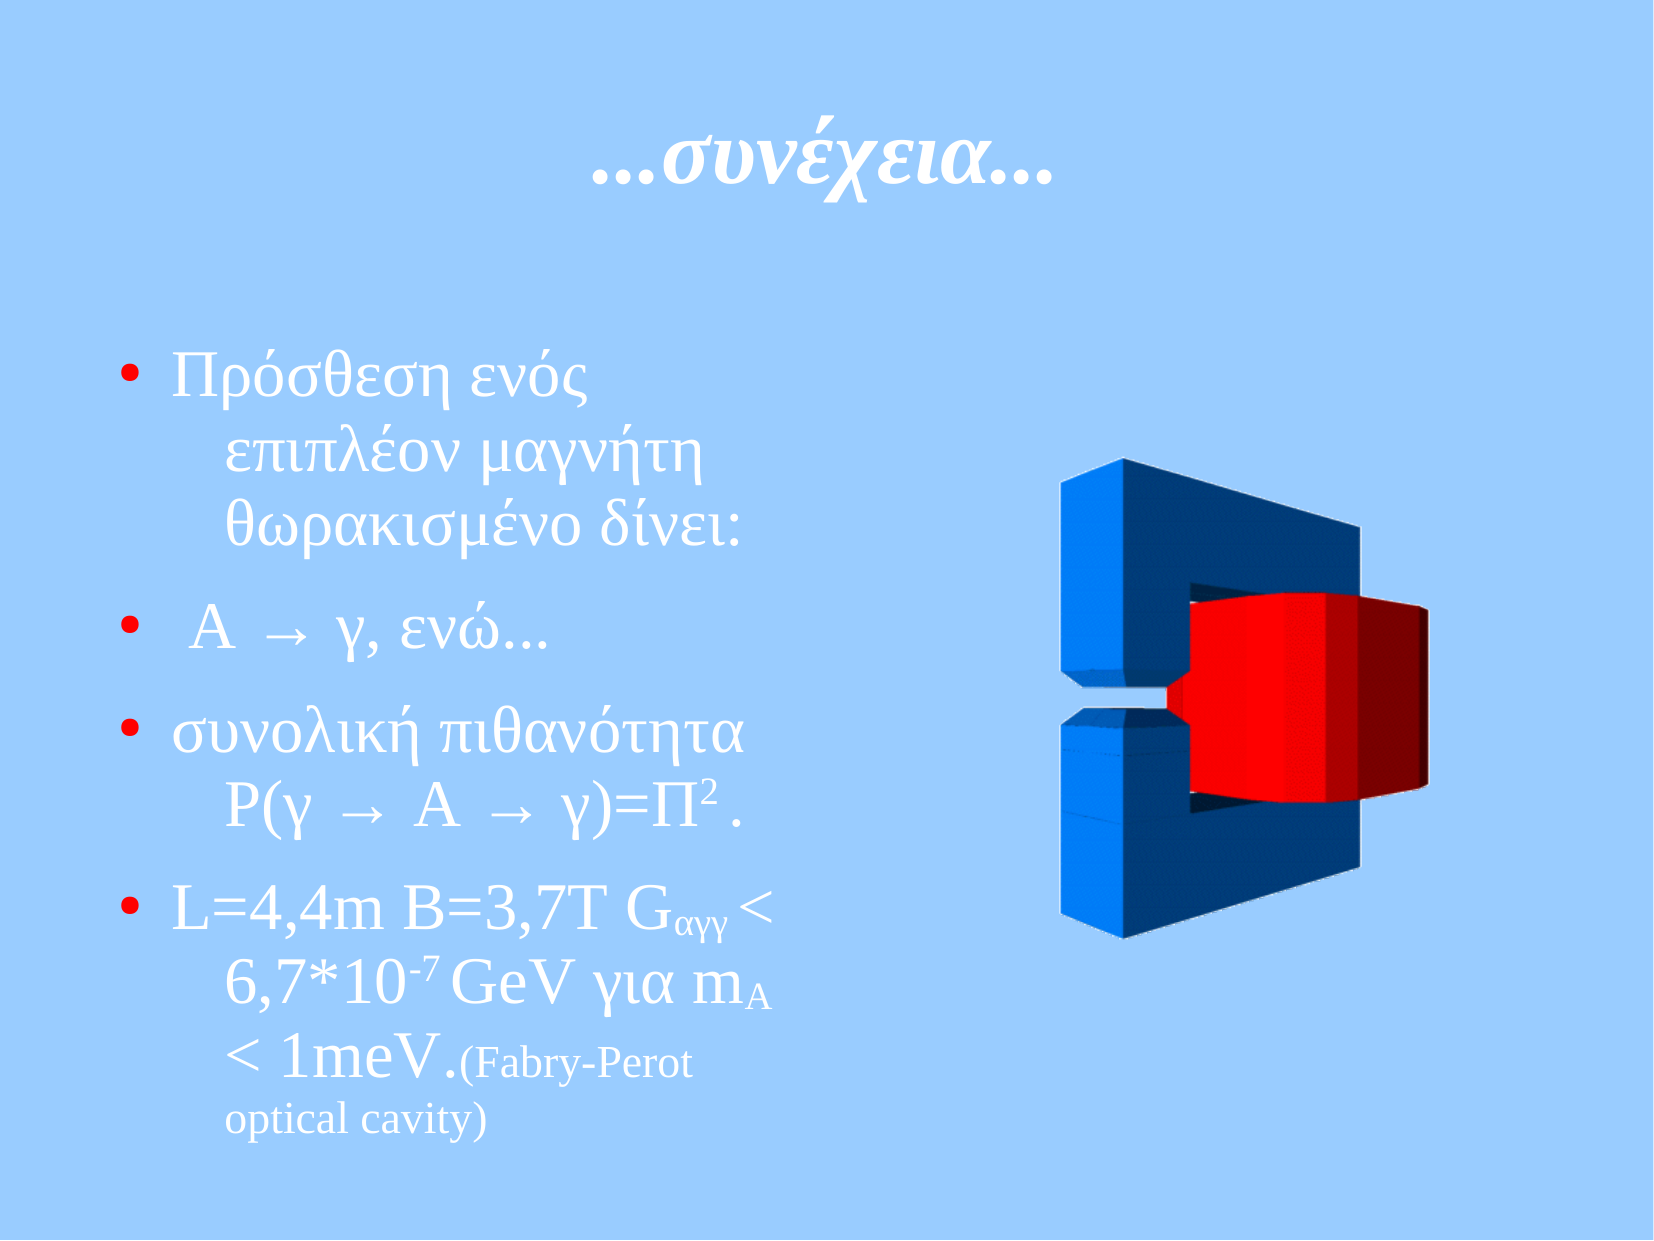

# ...συνέχεια...
Πρόσθεση ενός επιπλέον μαγνήτη θωρακισμένο δίνει:
 Α → γ, ενώ...
συνολική πιθανότητα P(γ → Α → γ)=Π2 .
L=4,4m B=3,7T Gαγγ < 6,7*10-7 GeV για mA < 1meV.(Fabry-Perot optical cavity)